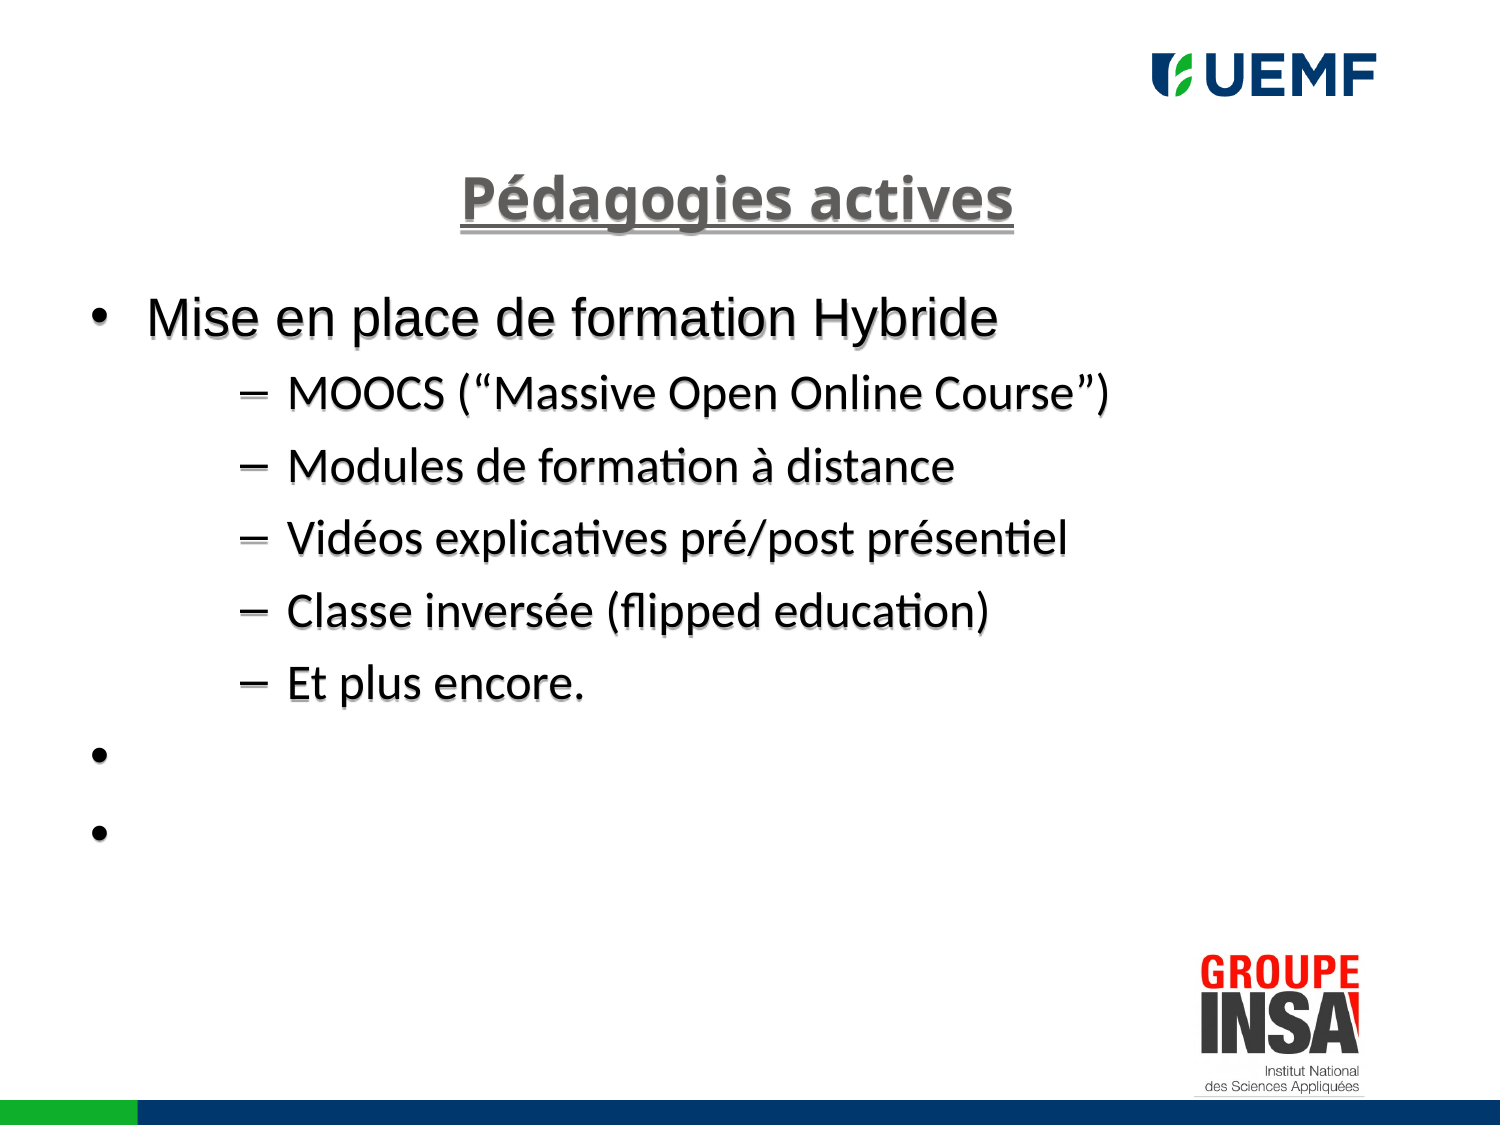

# Pédagogies actives
Mise en place de formation Hybride
MOOCS (“Massive Open Online Course”)
Modules de formation à distance
Vidéos explicatives pré/post présentiel
Classe inversée (flipped education)
Et plus encore.